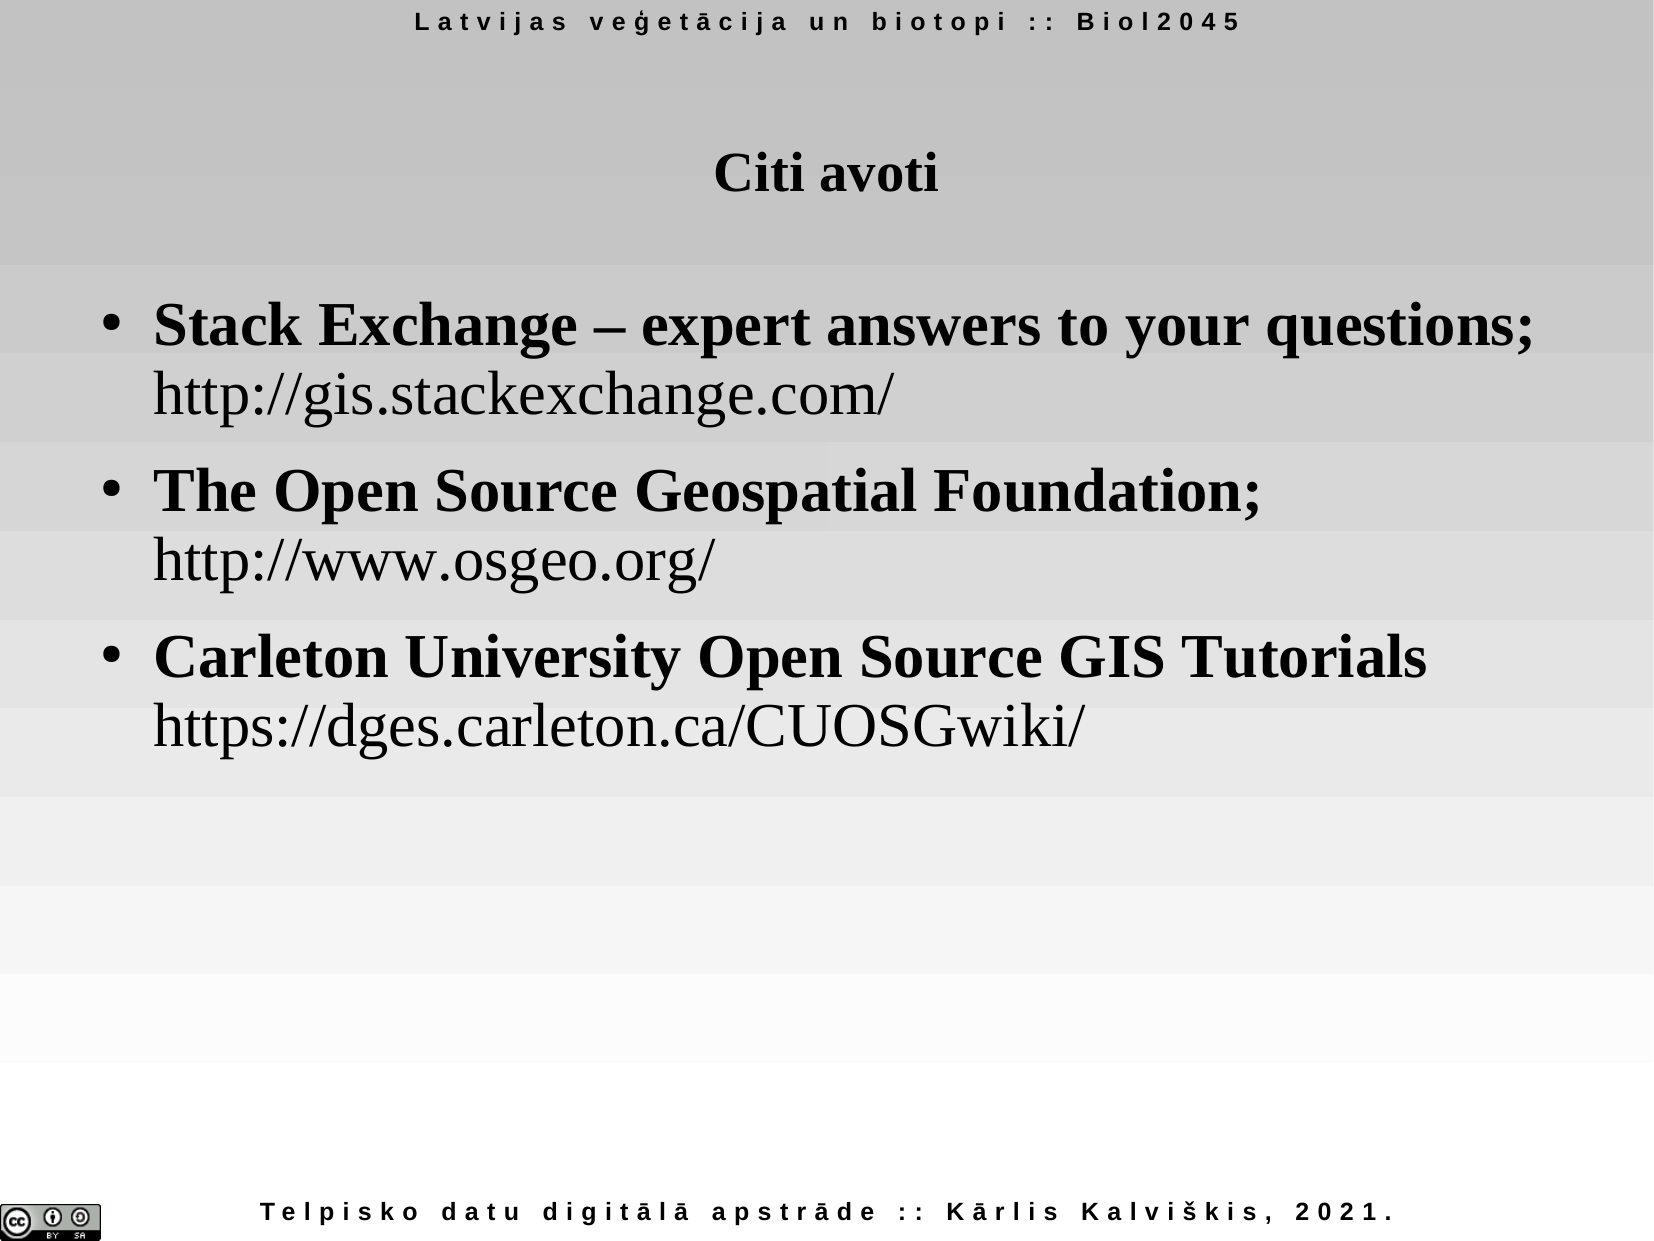

# Citi avoti
Stack Exchange – expert answers to your questions;
http://gis.stackexchange.com/
The Open Source Geospatial Foundation;
http://www.osgeo.org/
Carleton University Open Source GIS Tutorials
https://dges.carleton.ca/CUOSGwiki/